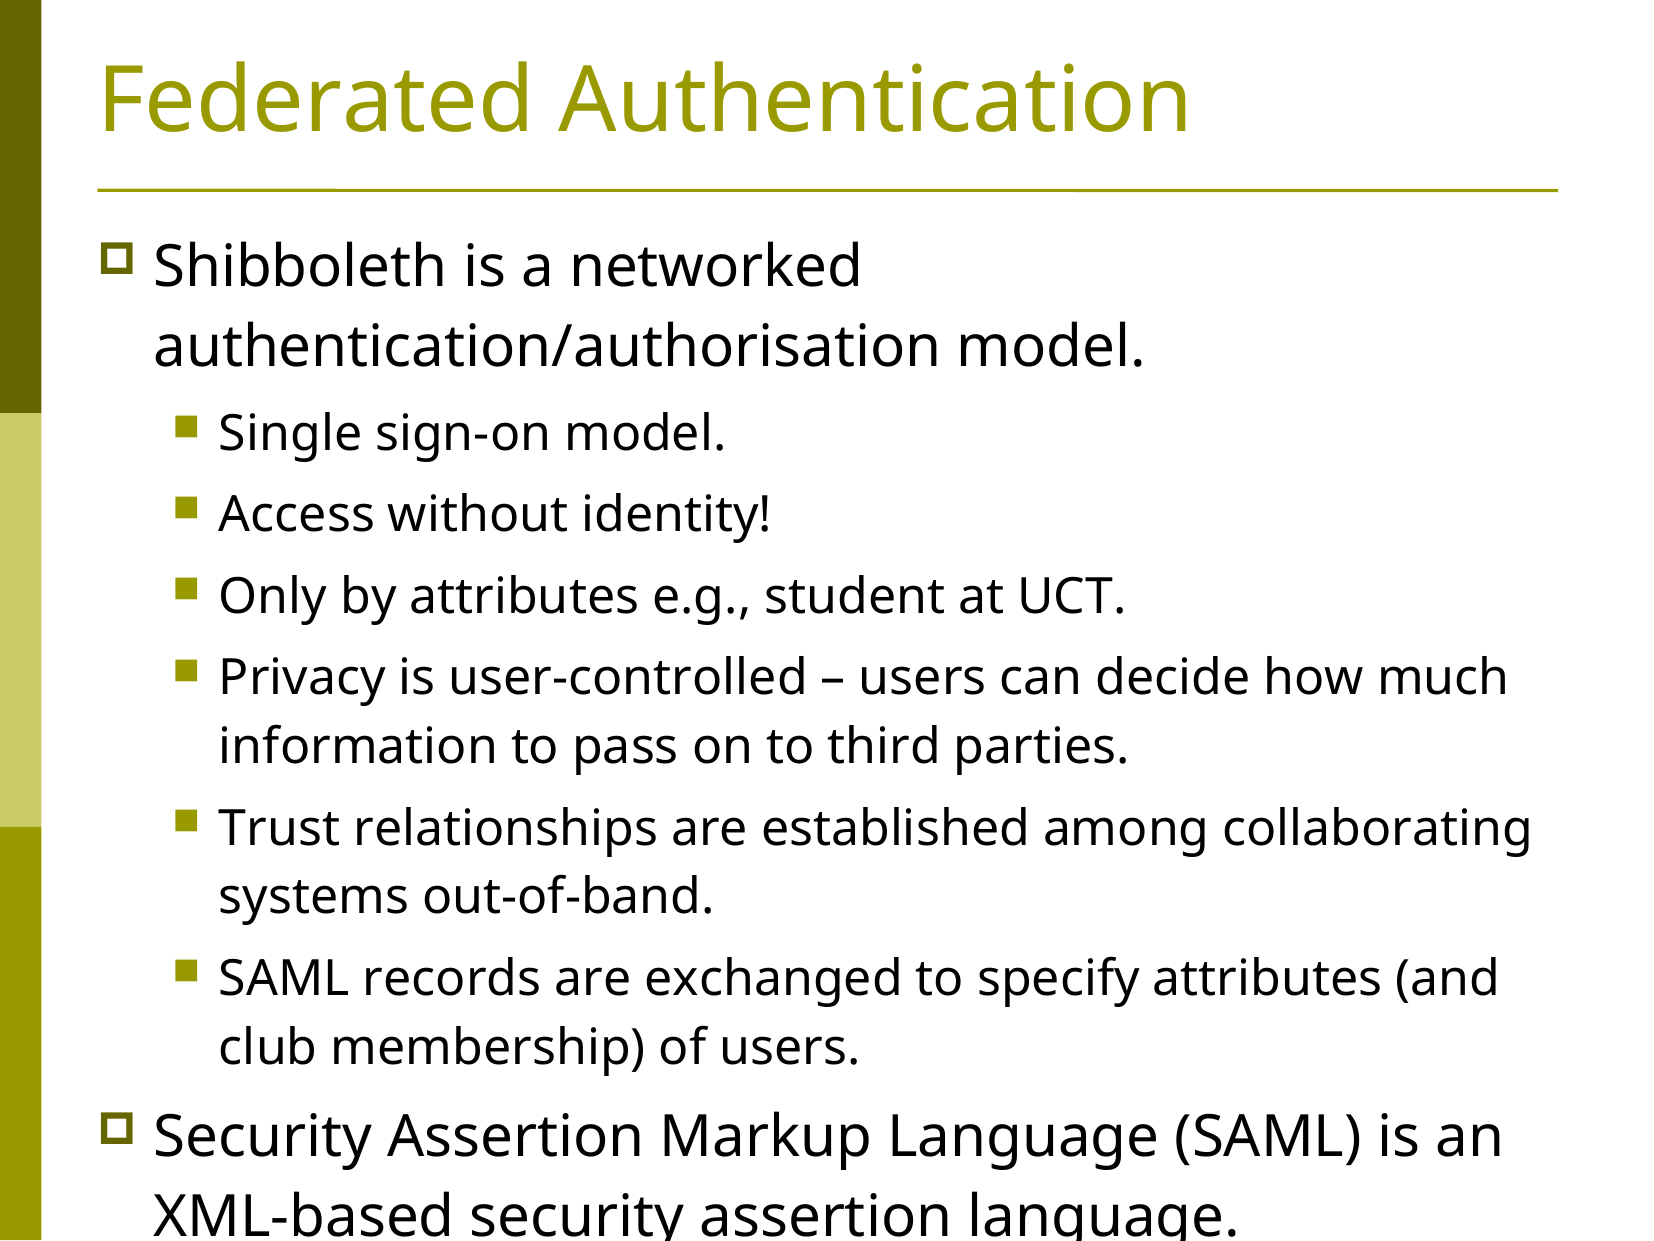

# Federated Authentication
Shibboleth is a networked authentication/authorisation model.
Single sign-on model.
Access without identity!
Only by attributes e.g., student at UCT.
Privacy is user-controlled – users can decide how much information to pass on to third parties.
Trust relationships are established among collaborating systems out-of-band.
SAML records are exchanged to specify attributes (and club membership) of users.
Security Assertion Markup Language (SAML) is an XML-based security assertion language.